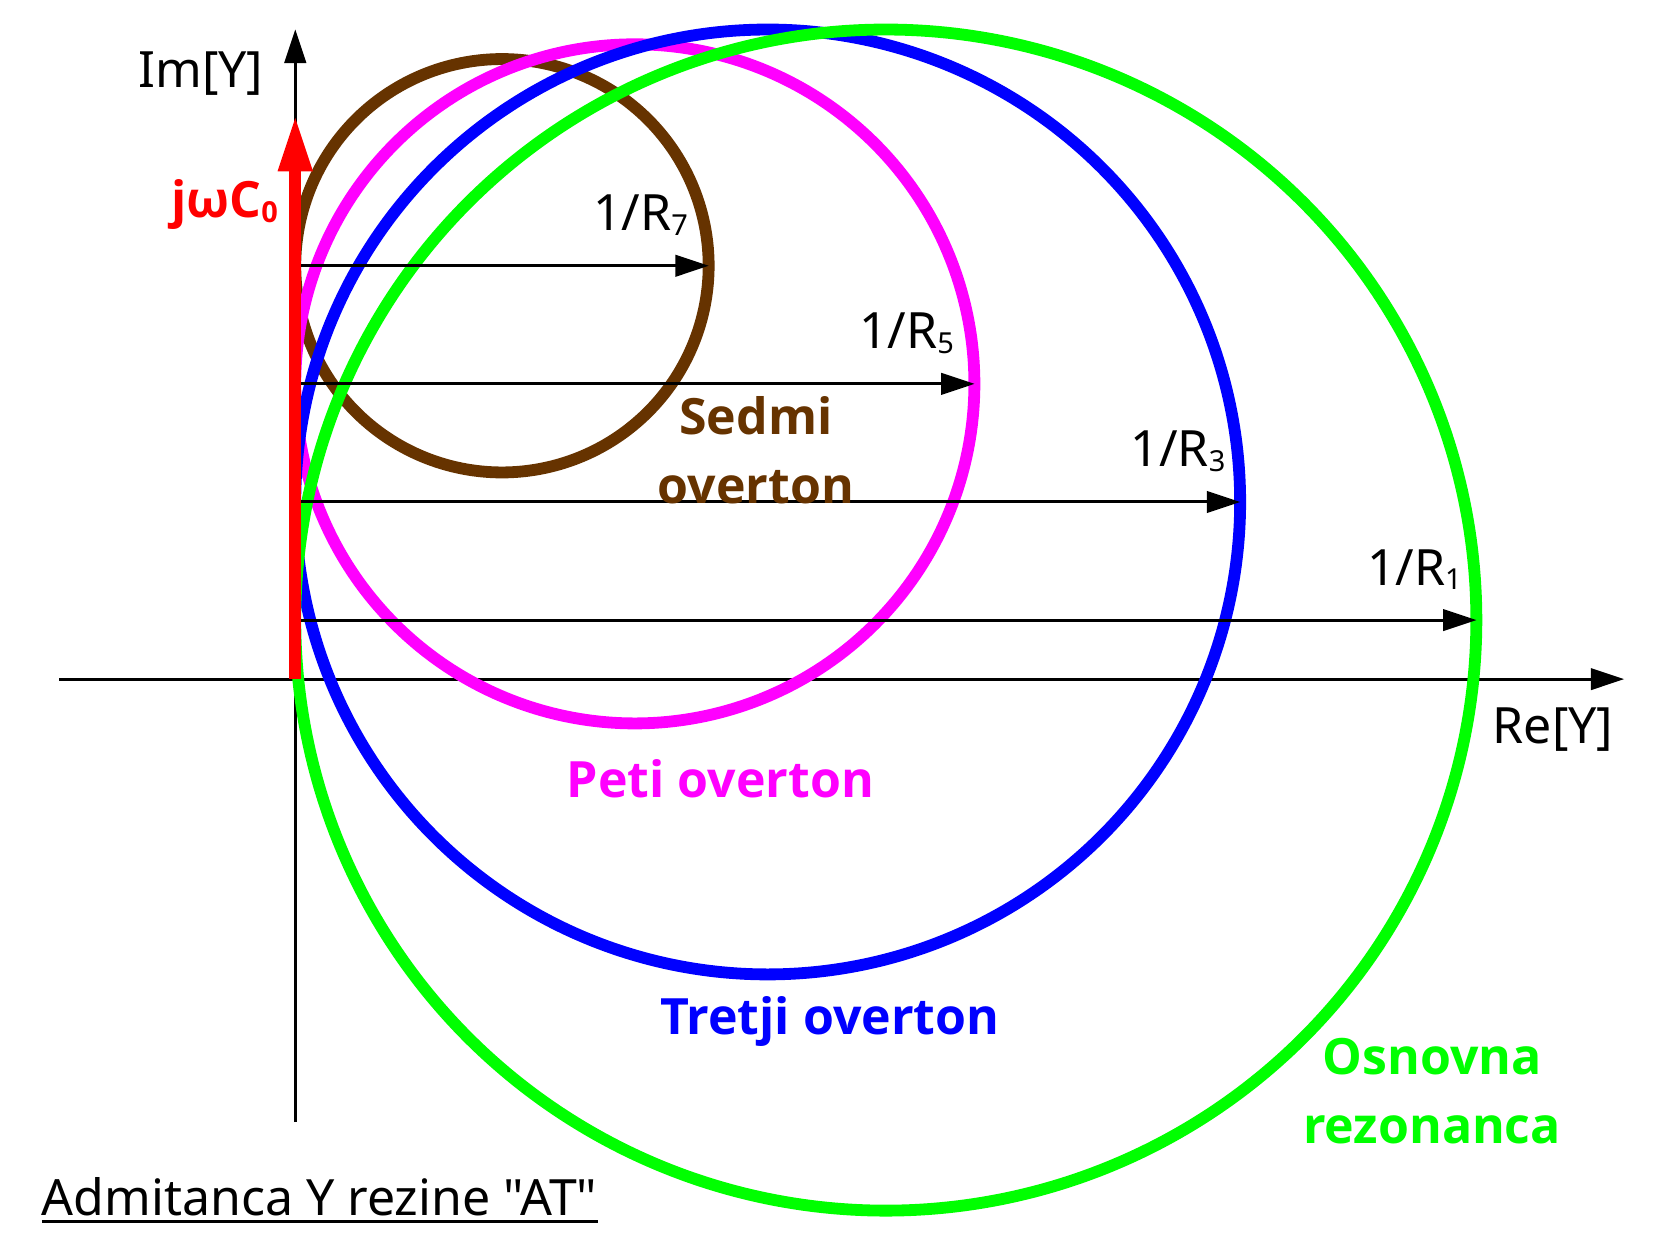

Im[Y]
jωC0
1/R7
1/R5
Sedmi
overton
1/R3
1/R1
Re[Y]
Peti overton
Tretji overton
Osnovna rezonanca
Admitanca Y rezine "AT"